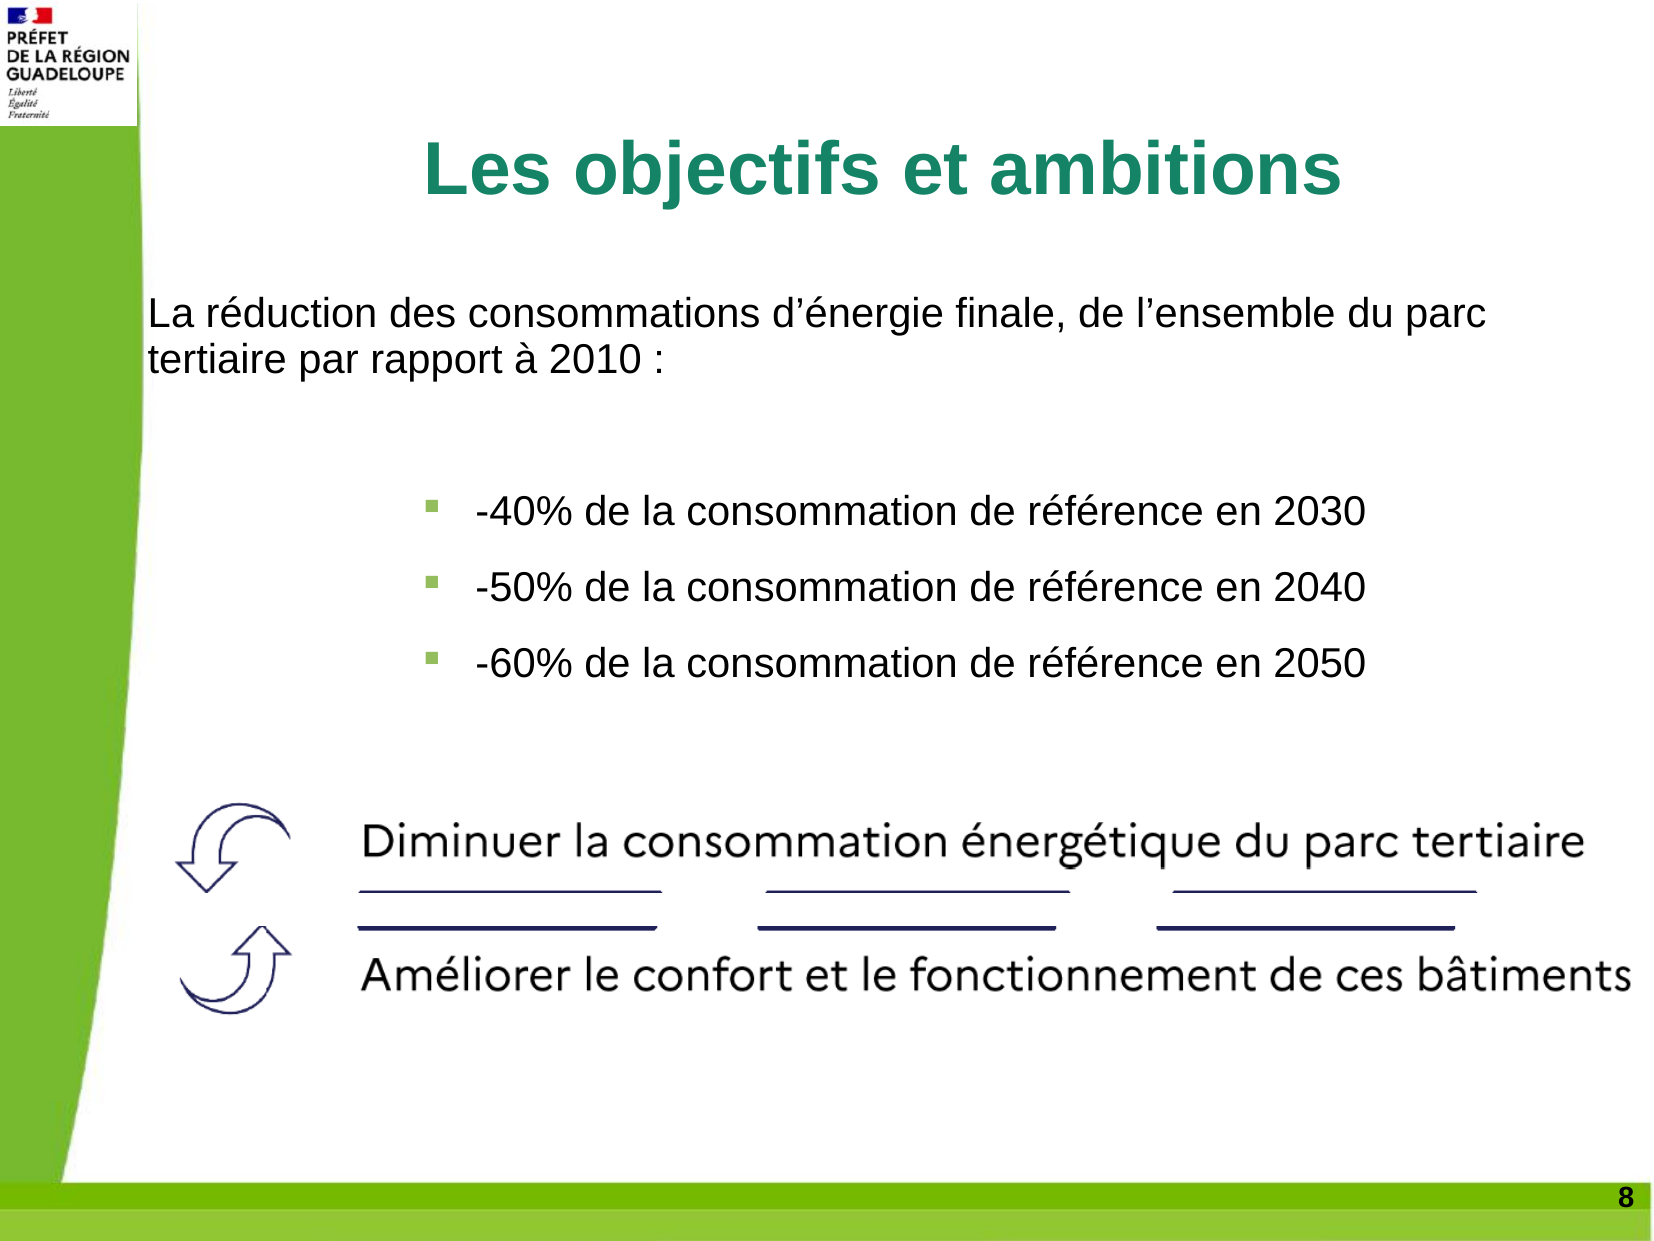

# Les objectifs et ambitions
La réduction des consommations d’énergie finale, de l’ensemble du parc tertiaire par rapport à 2010 :
-40% de la consommation de référence en 2030
-50% de la consommation de référence en 2040
-60% de la consommation de référence en 2050